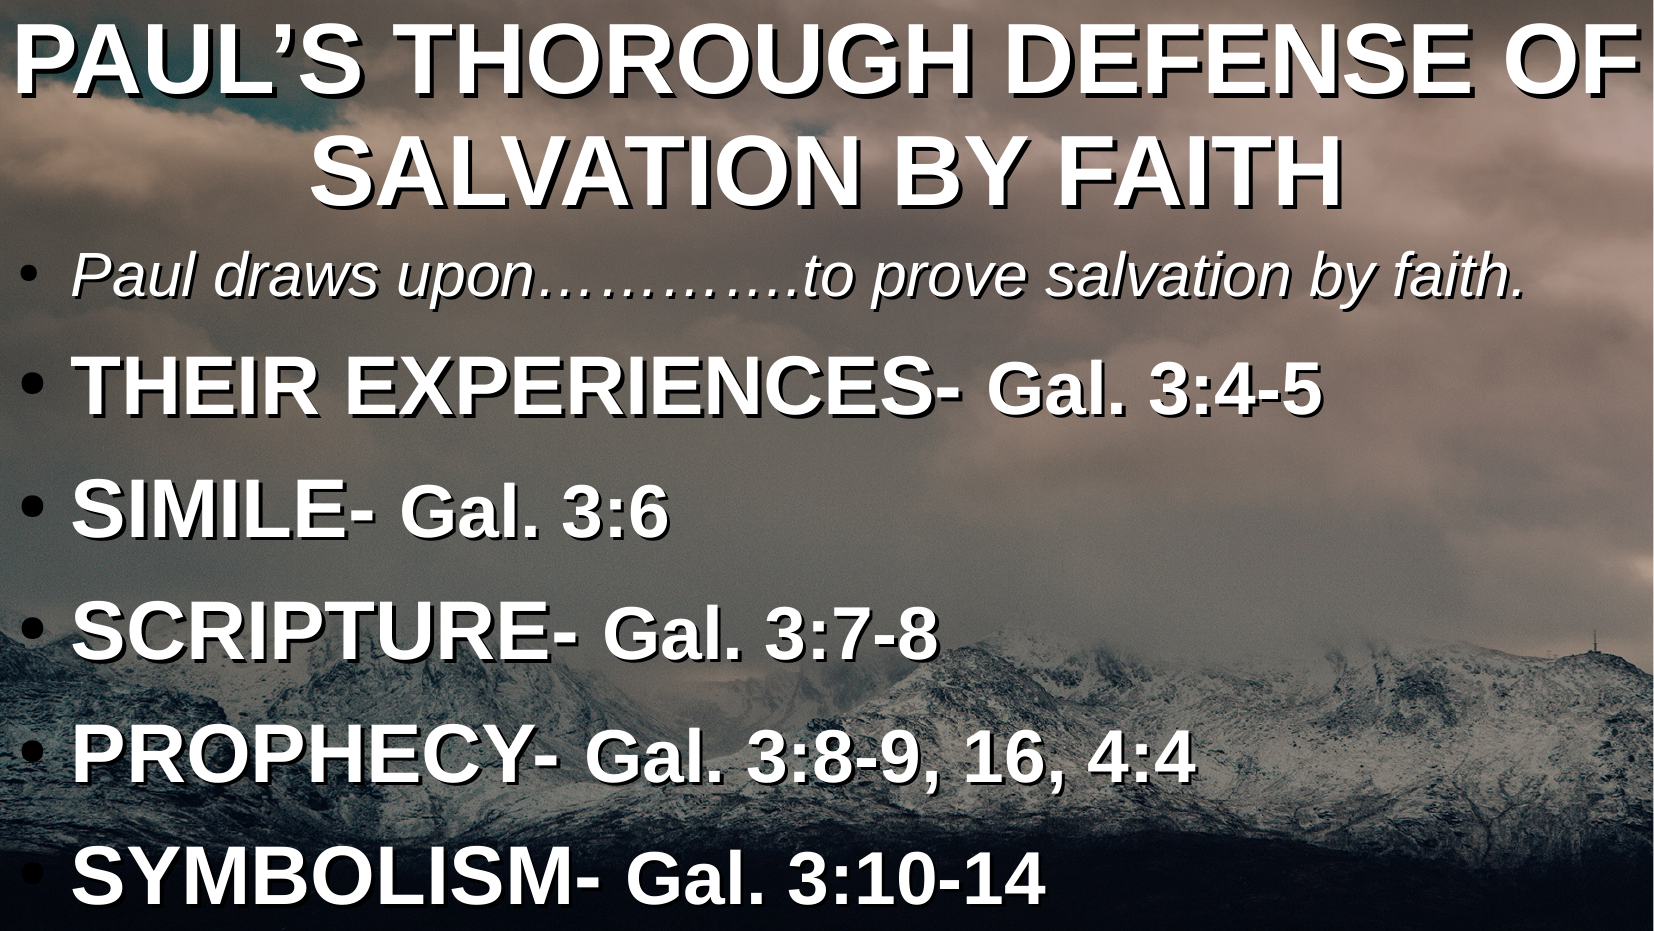

# PAUL’S THOROUGH DEFENSE OF SALVATION BY FAITH
Paul draws upon………….to prove salvation by faith.
THEIR EXPERIENCES- Gal. 3:4-5
SIMILE- Gal. 3:6
SCRIPTURE- Gal. 3:7-8
PROPHECY- Gal. 3:8-9, 16, 4:4
SYMBOLISM- Gal. 3:10-14